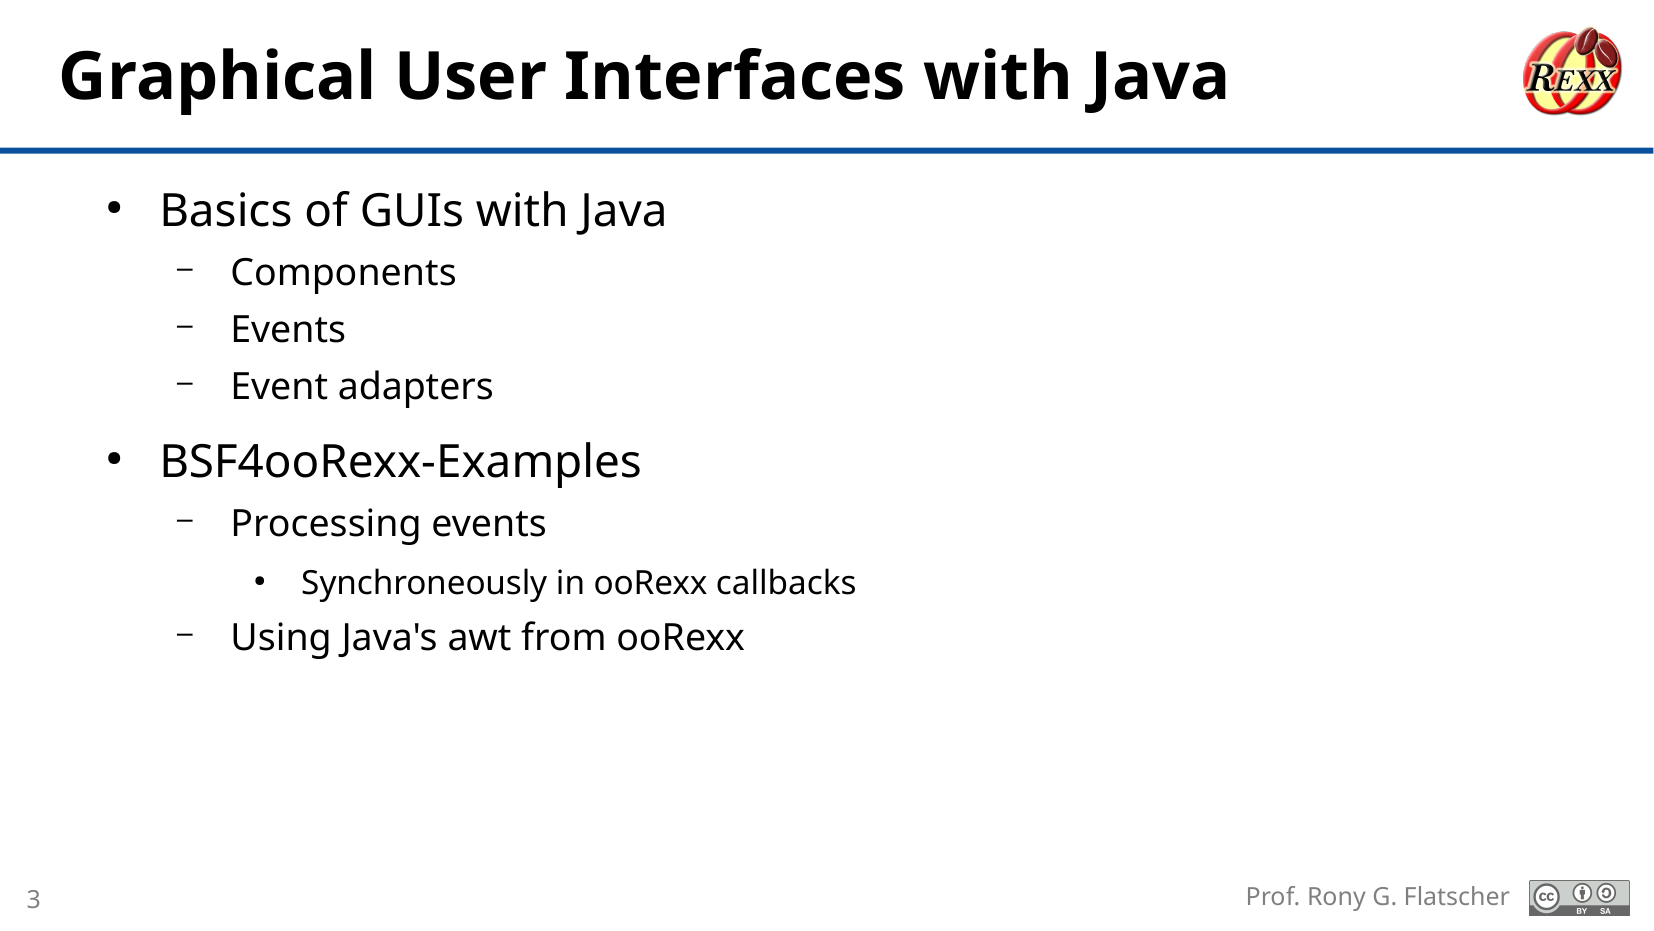

# Graphical User Interfaces with Java
Basics of GUIs with Java
Components
Events
Event adapters
BSF4ooRexx-Examples
Processing events
Synchroneously in ooRexx callbacks
Using Java's awt from ooRexx